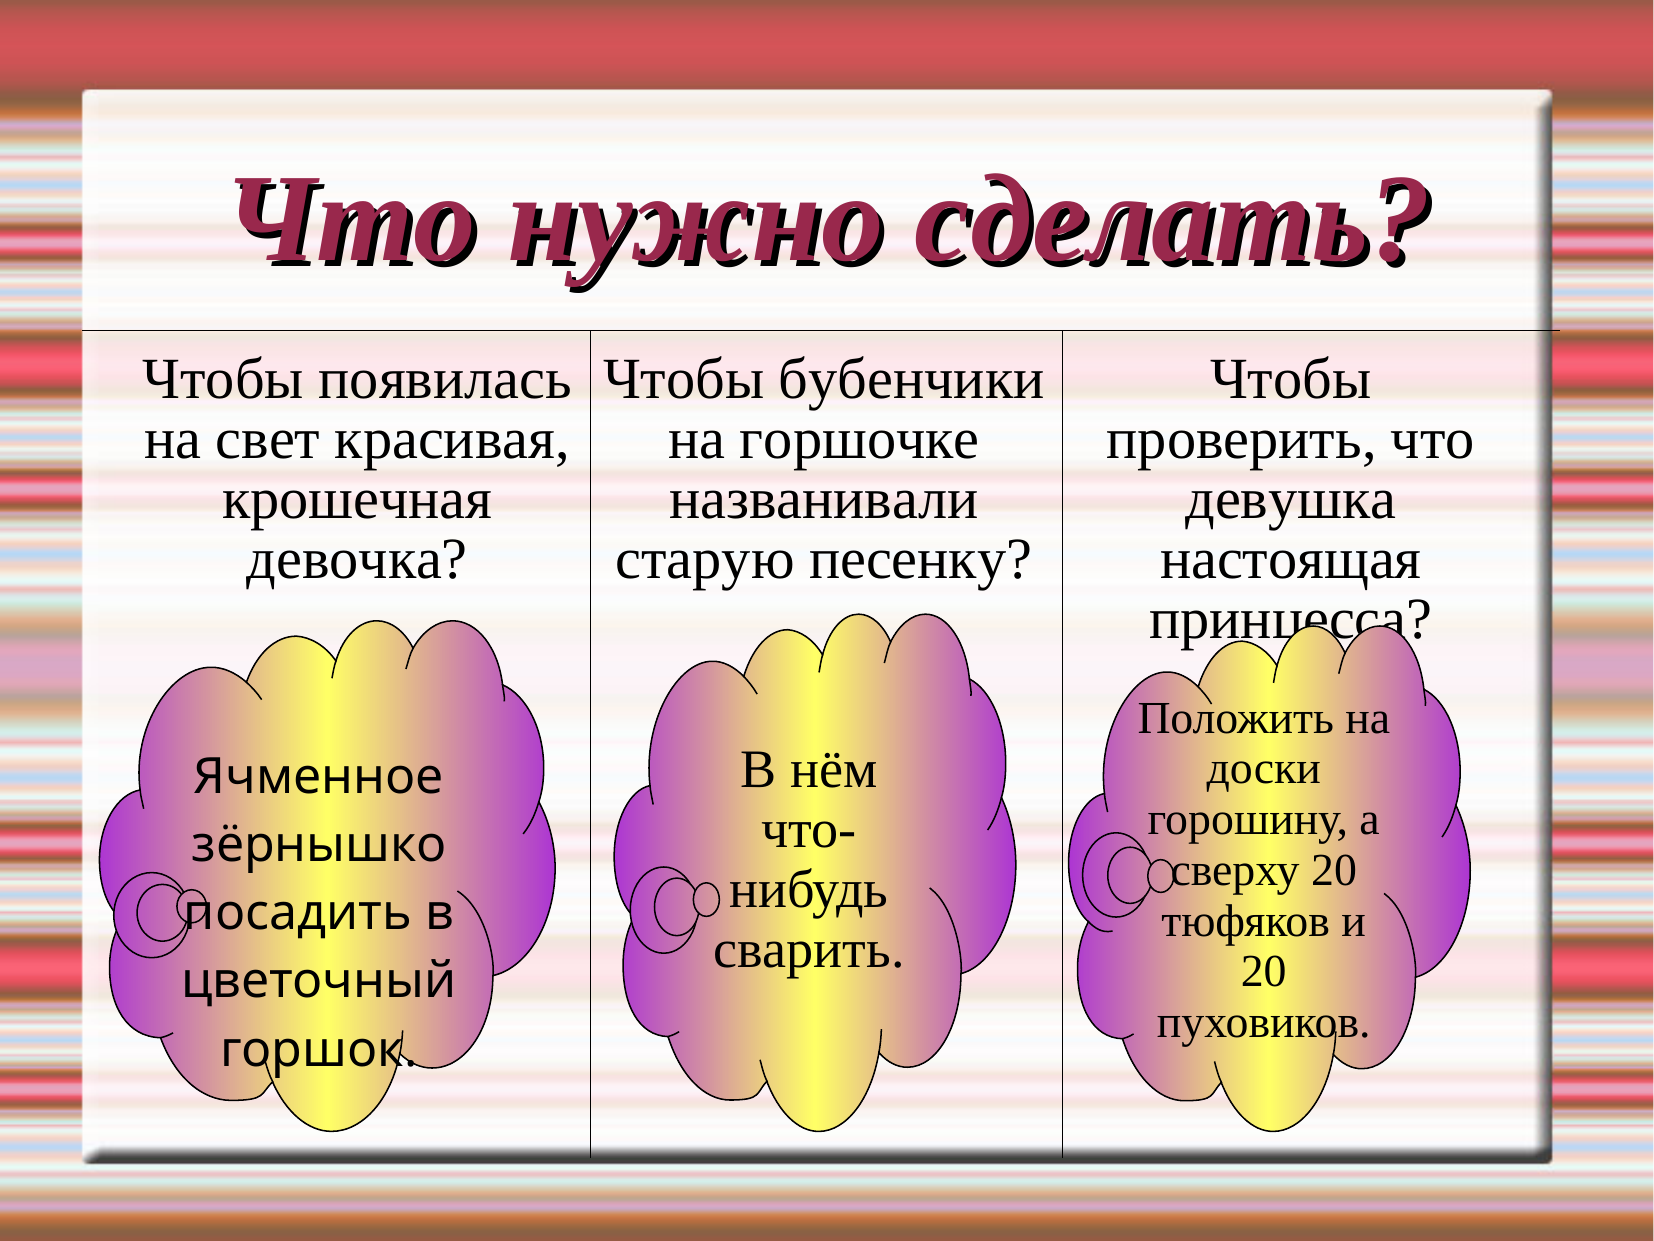

# Что нужно сделать?
Чтобы появилась на свет красивая, крошечная девочка?
Чтобы бубенчики на горшочке названивали старую песенку?
Чтобы проверить, что девушка настоящая принцесса?
Положить на доски горошину, а сверху 20 тюфяков и 20 пуховиков.
Ячменное зёрнышко посадить в цветочный горшок.
В нём что-нибудь сварить.